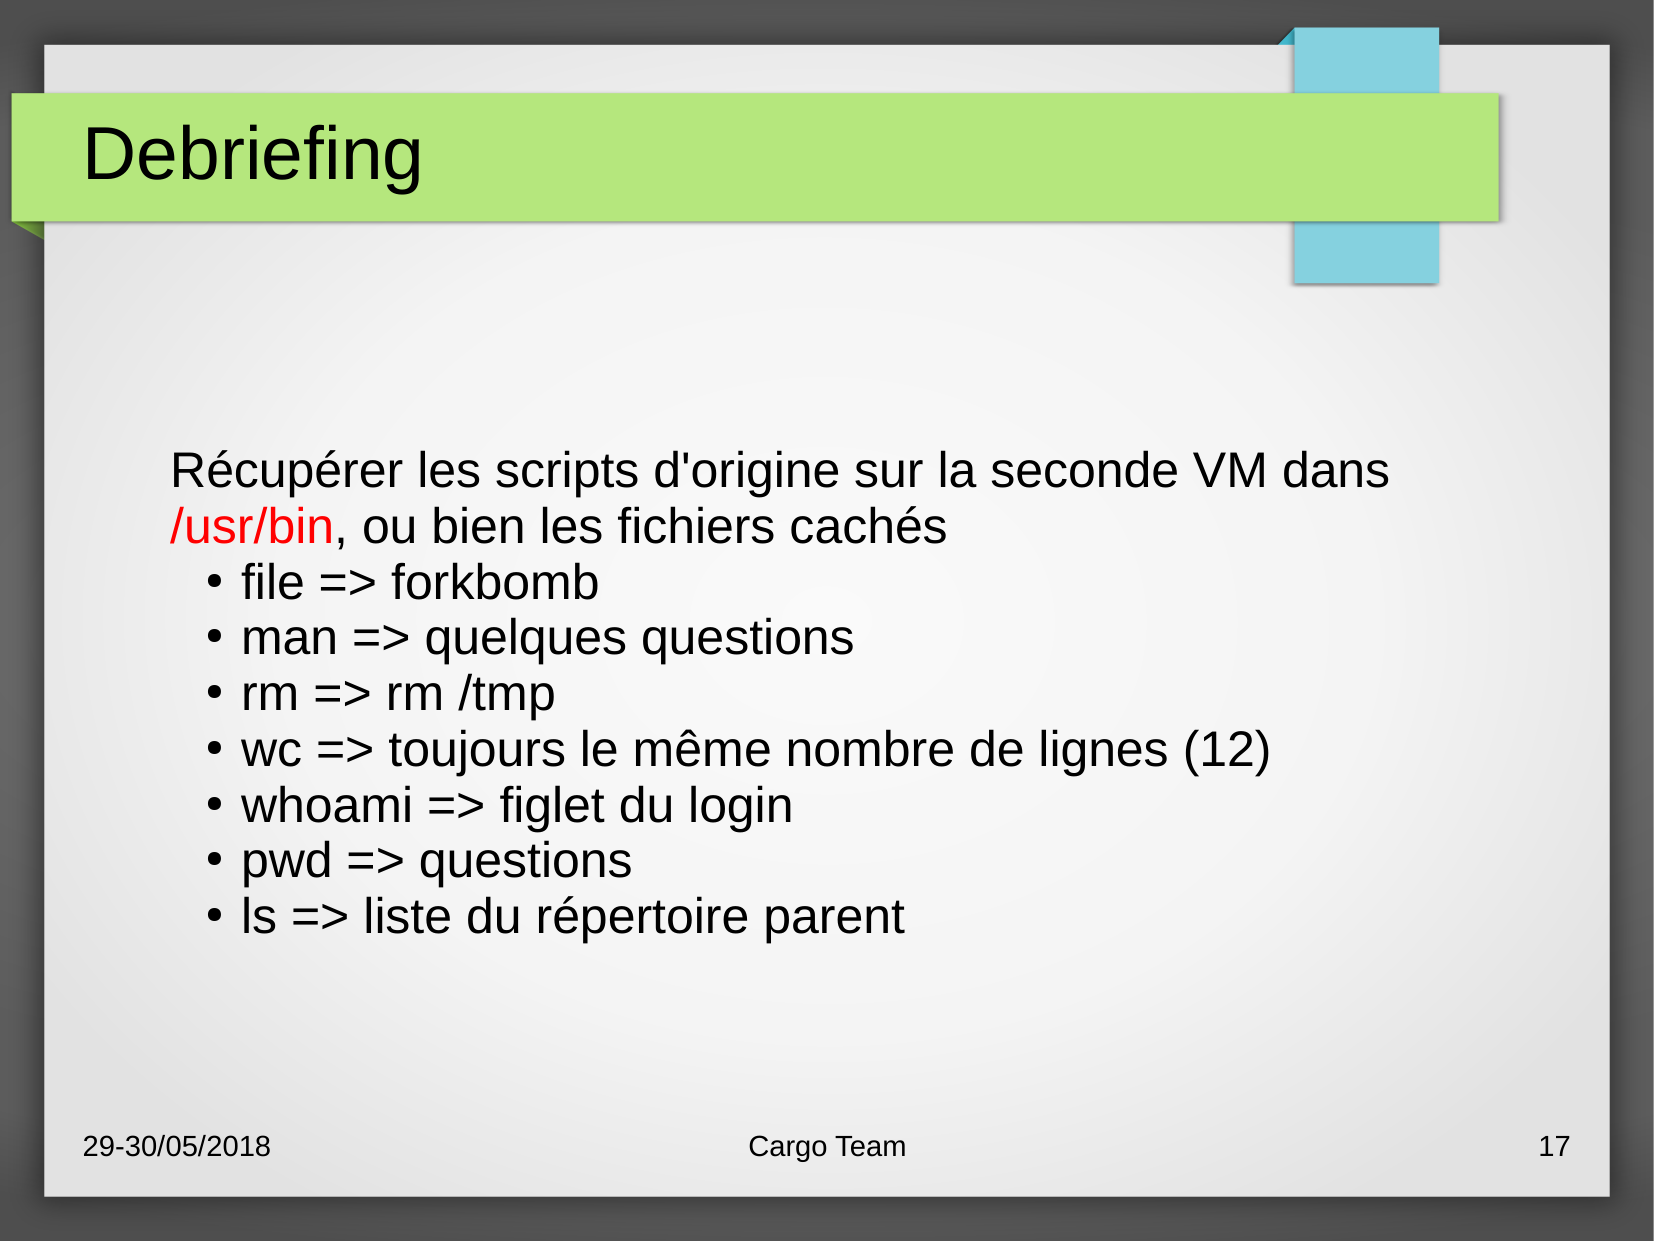

# Debriefing
Récupérer les scripts d'origine sur la seconde VM dans /usr/bin, ou bien les fichiers cachés
file => forkbomb
man => quelques questions
rm => rm /tmp
wc => toujours le même nombre de lignes (12)
whoami => figlet du login
pwd => questions
ls => liste du répertoire parent
29-30/05/2018
Cargo Team
17